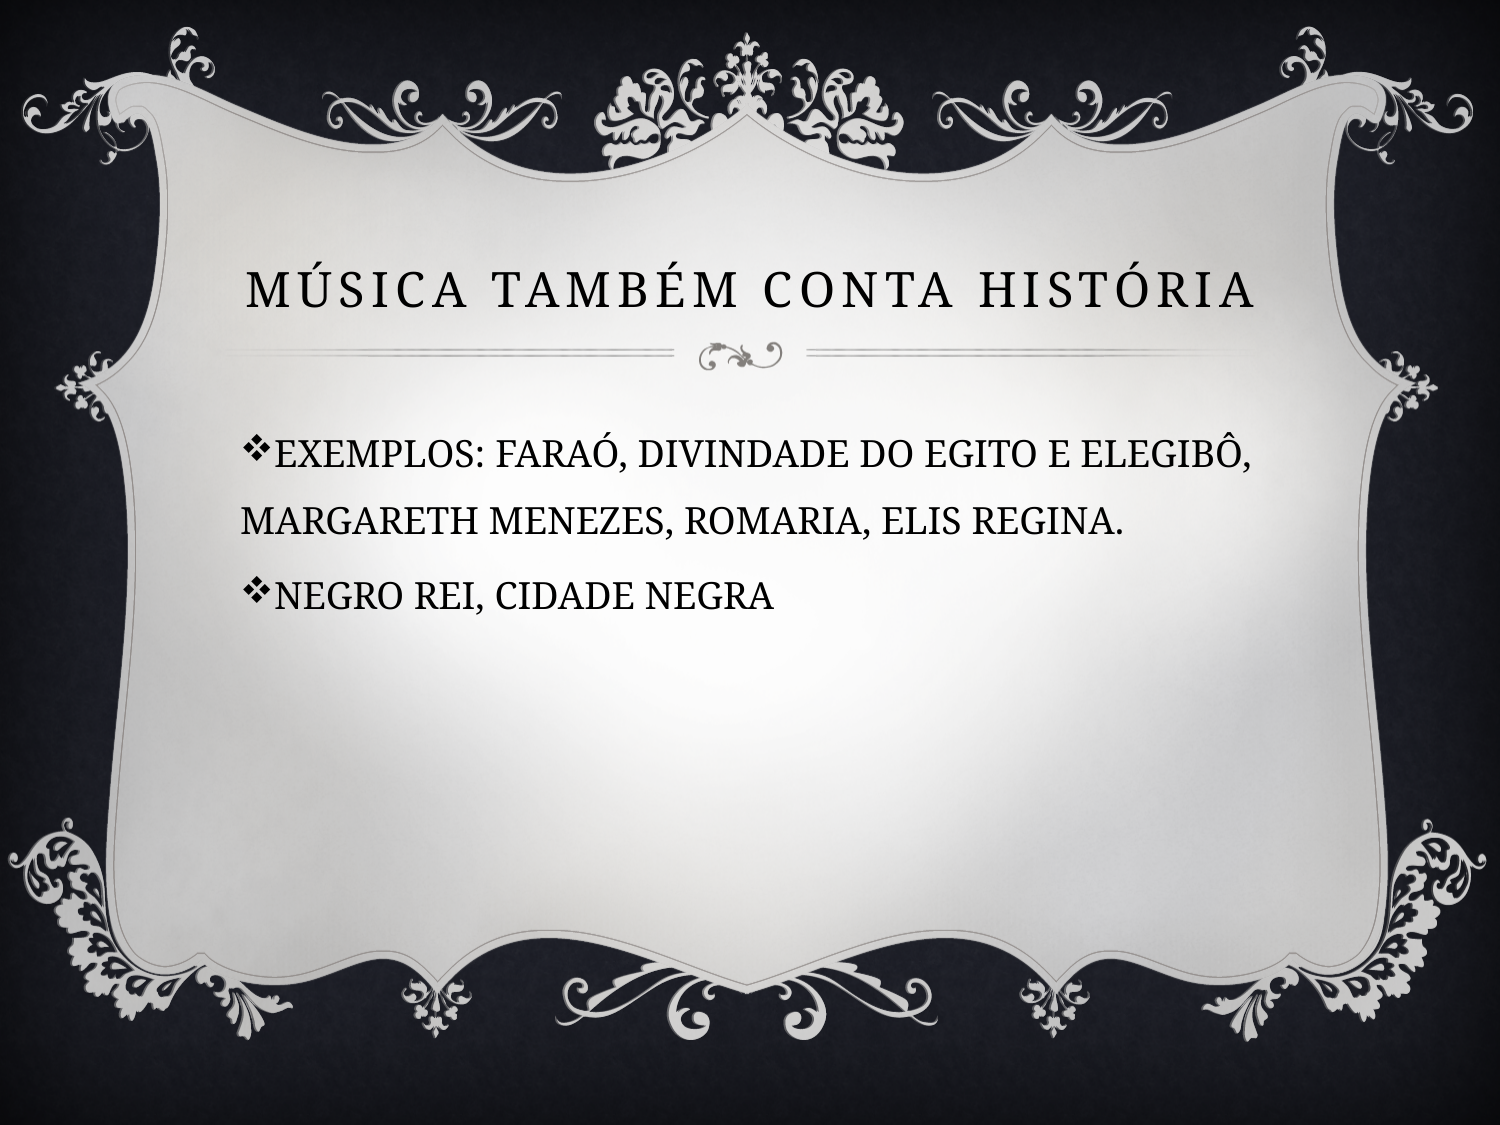

# MÚSICA TAMBÉM CONTA HISTÓRIA
EXEMPLOS: FARAÓ, DIVINDADE DO EGITO E ELEGIBÔ, MARGARETH MENEZES, ROMARIA, ELIS REGINA.
NEGRO REI, CIDADE NEGRA